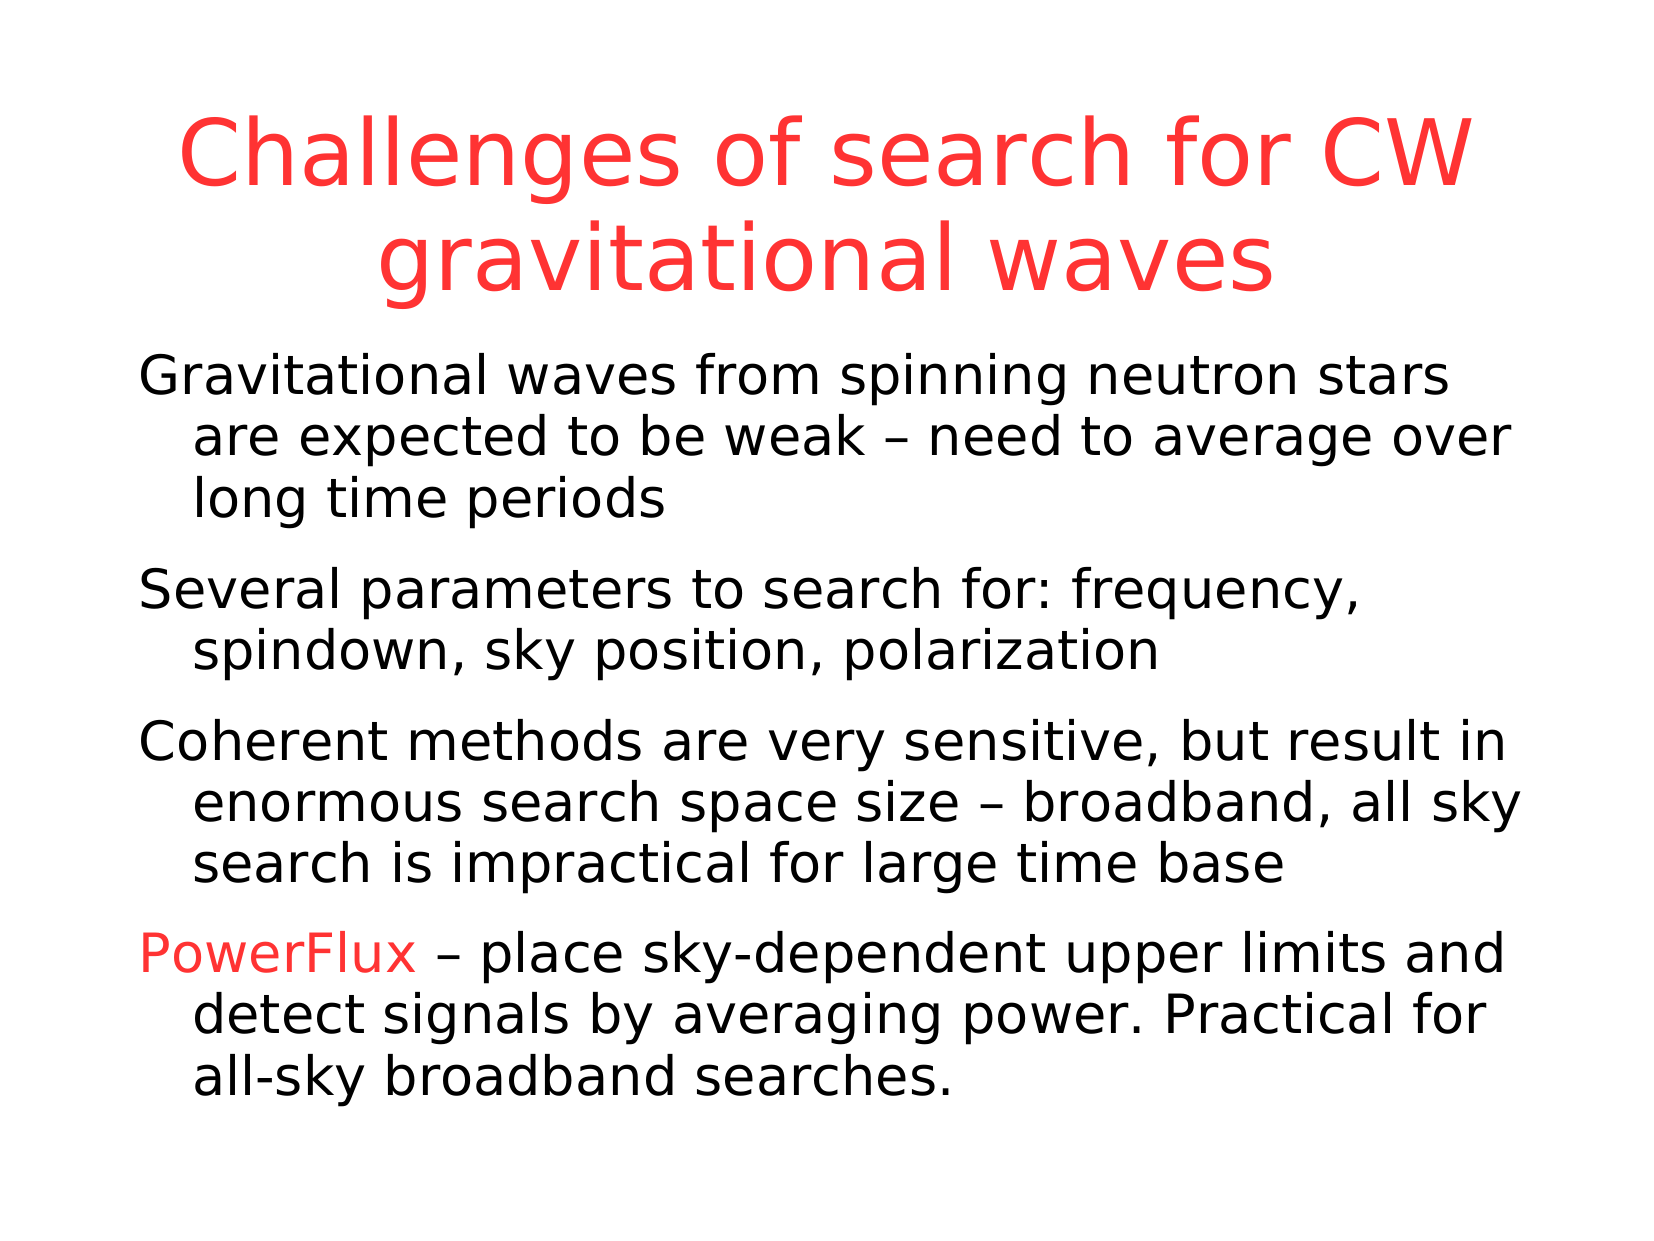

# Challenges of search for CW gravitational waves
Gravitational waves from spinning neutron stars are expected to be weak – need to average over long time periods
Several parameters to search for: frequency, spindown, sky position, polarization
Coherent methods are very sensitive, but result in enormous search space size – broadband, all sky search is impractical for large time base
PowerFlux – place sky-dependent upper limits and detect signals by averaging power. Practical for all-sky broadband searches.